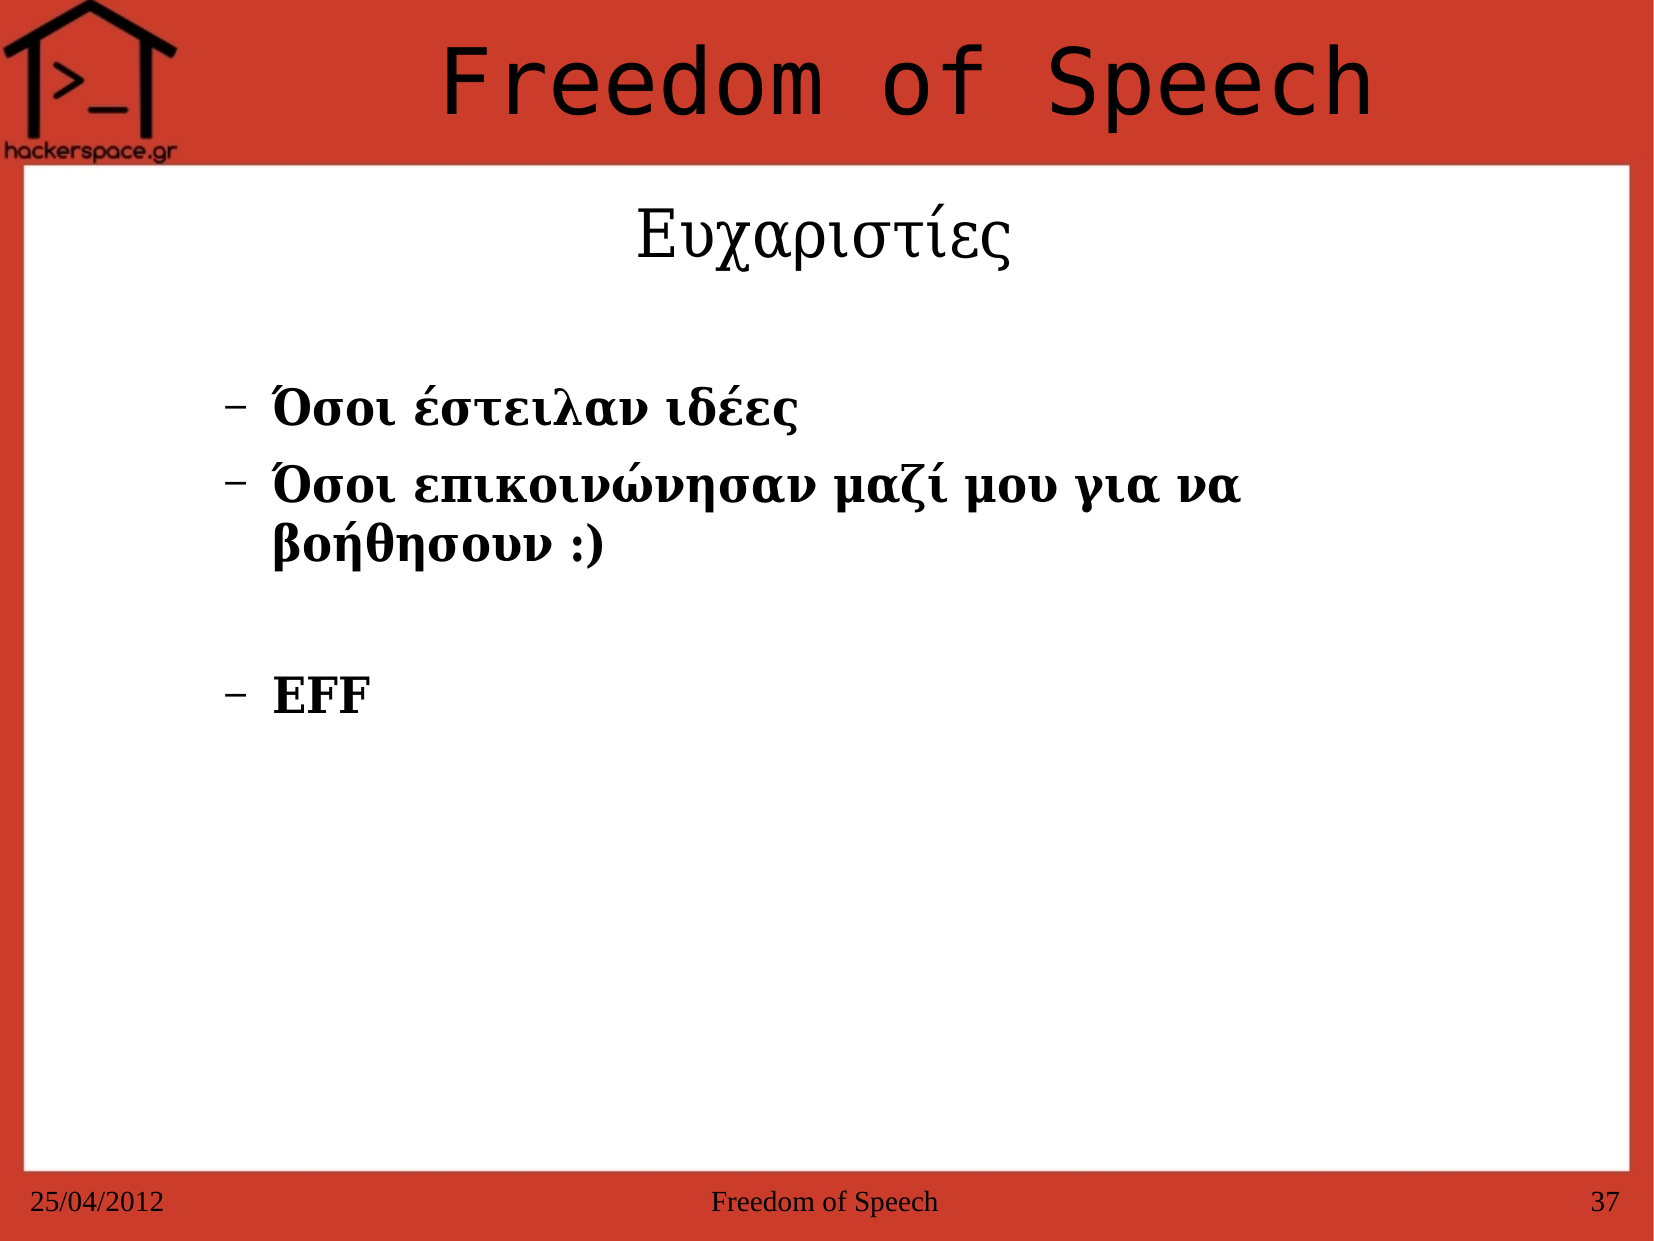

# Freedom of Speech
Ευχαριστίες
Όσοι έστειλαν ιδέες
Όσοι επικοινώνησαν μαζί μου για να βοήθησουν :)
EFF
25/04/2012
Freedom of Speech
37